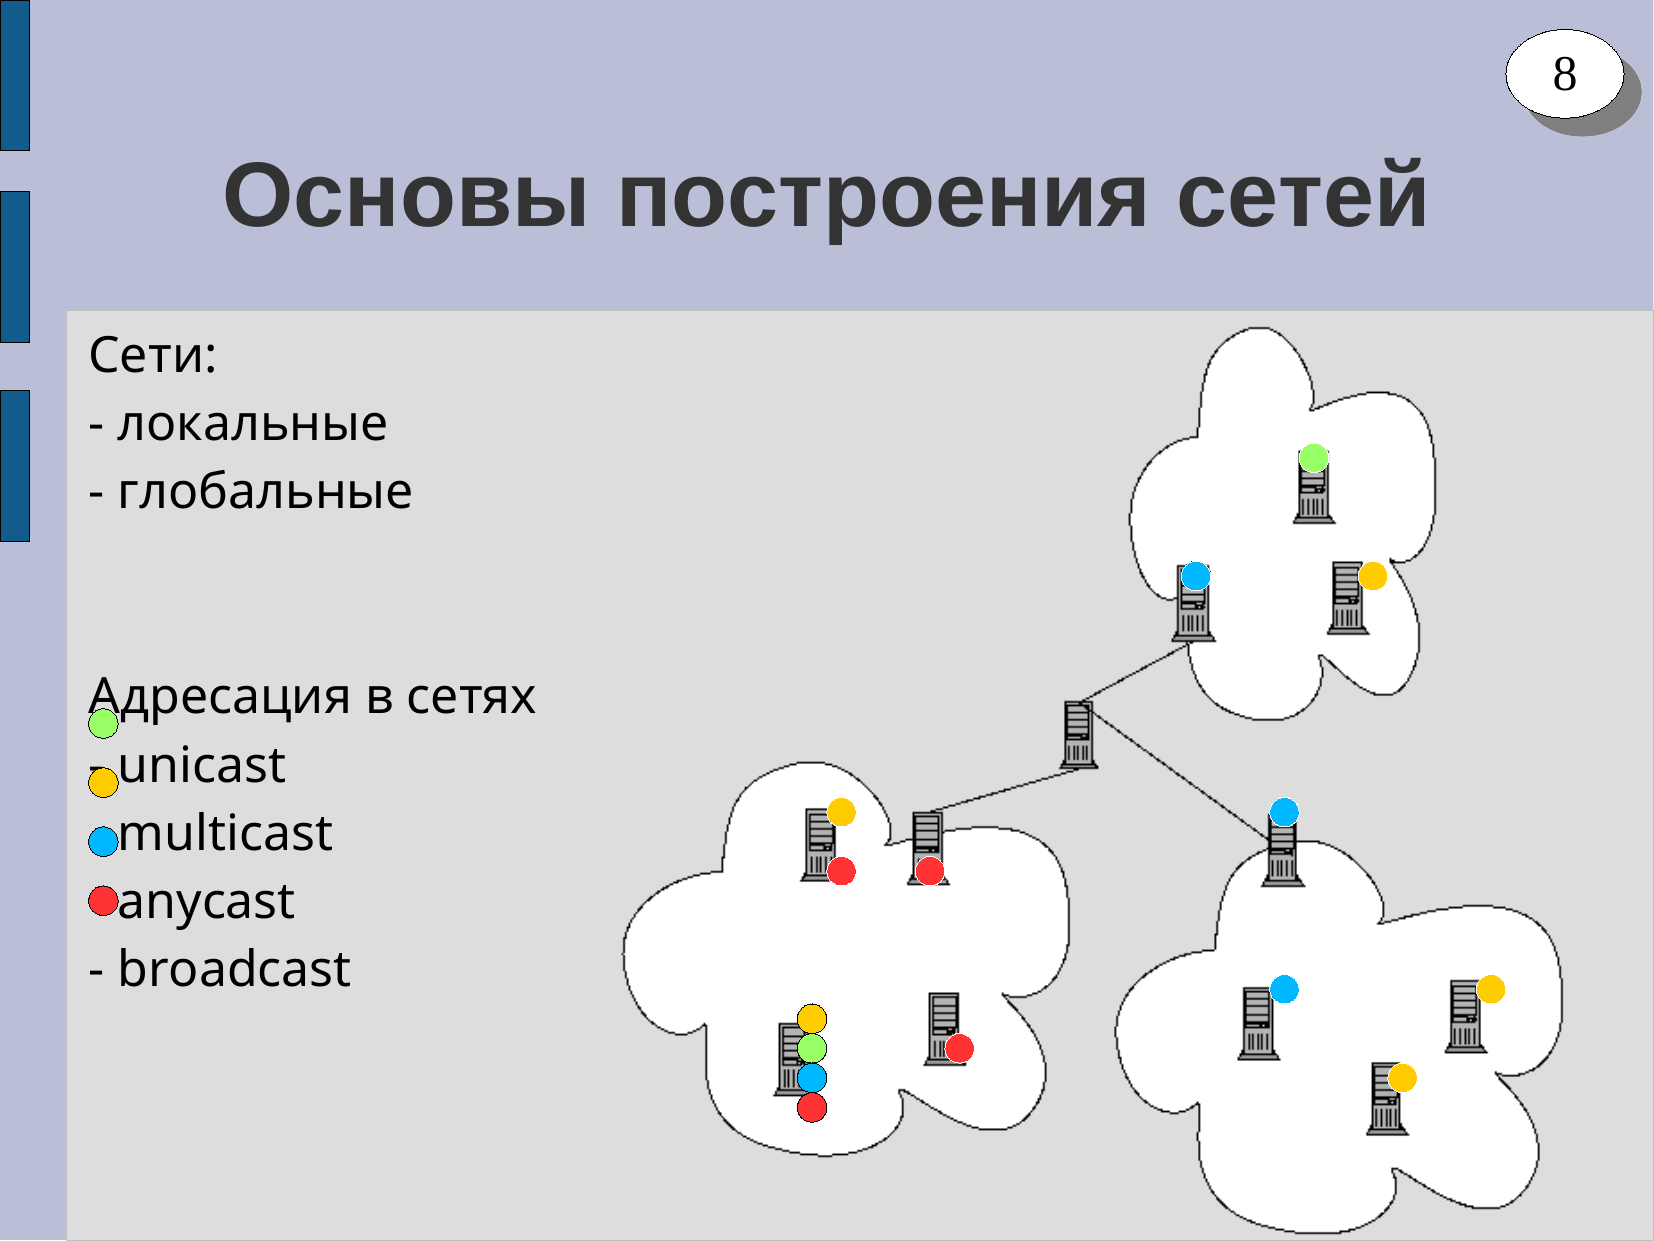

8
# Основы построения сетей
Сети:
- локальные
- глобальные
Адресация в сетях
- unicast
- multicast
- anycast
- broadcast